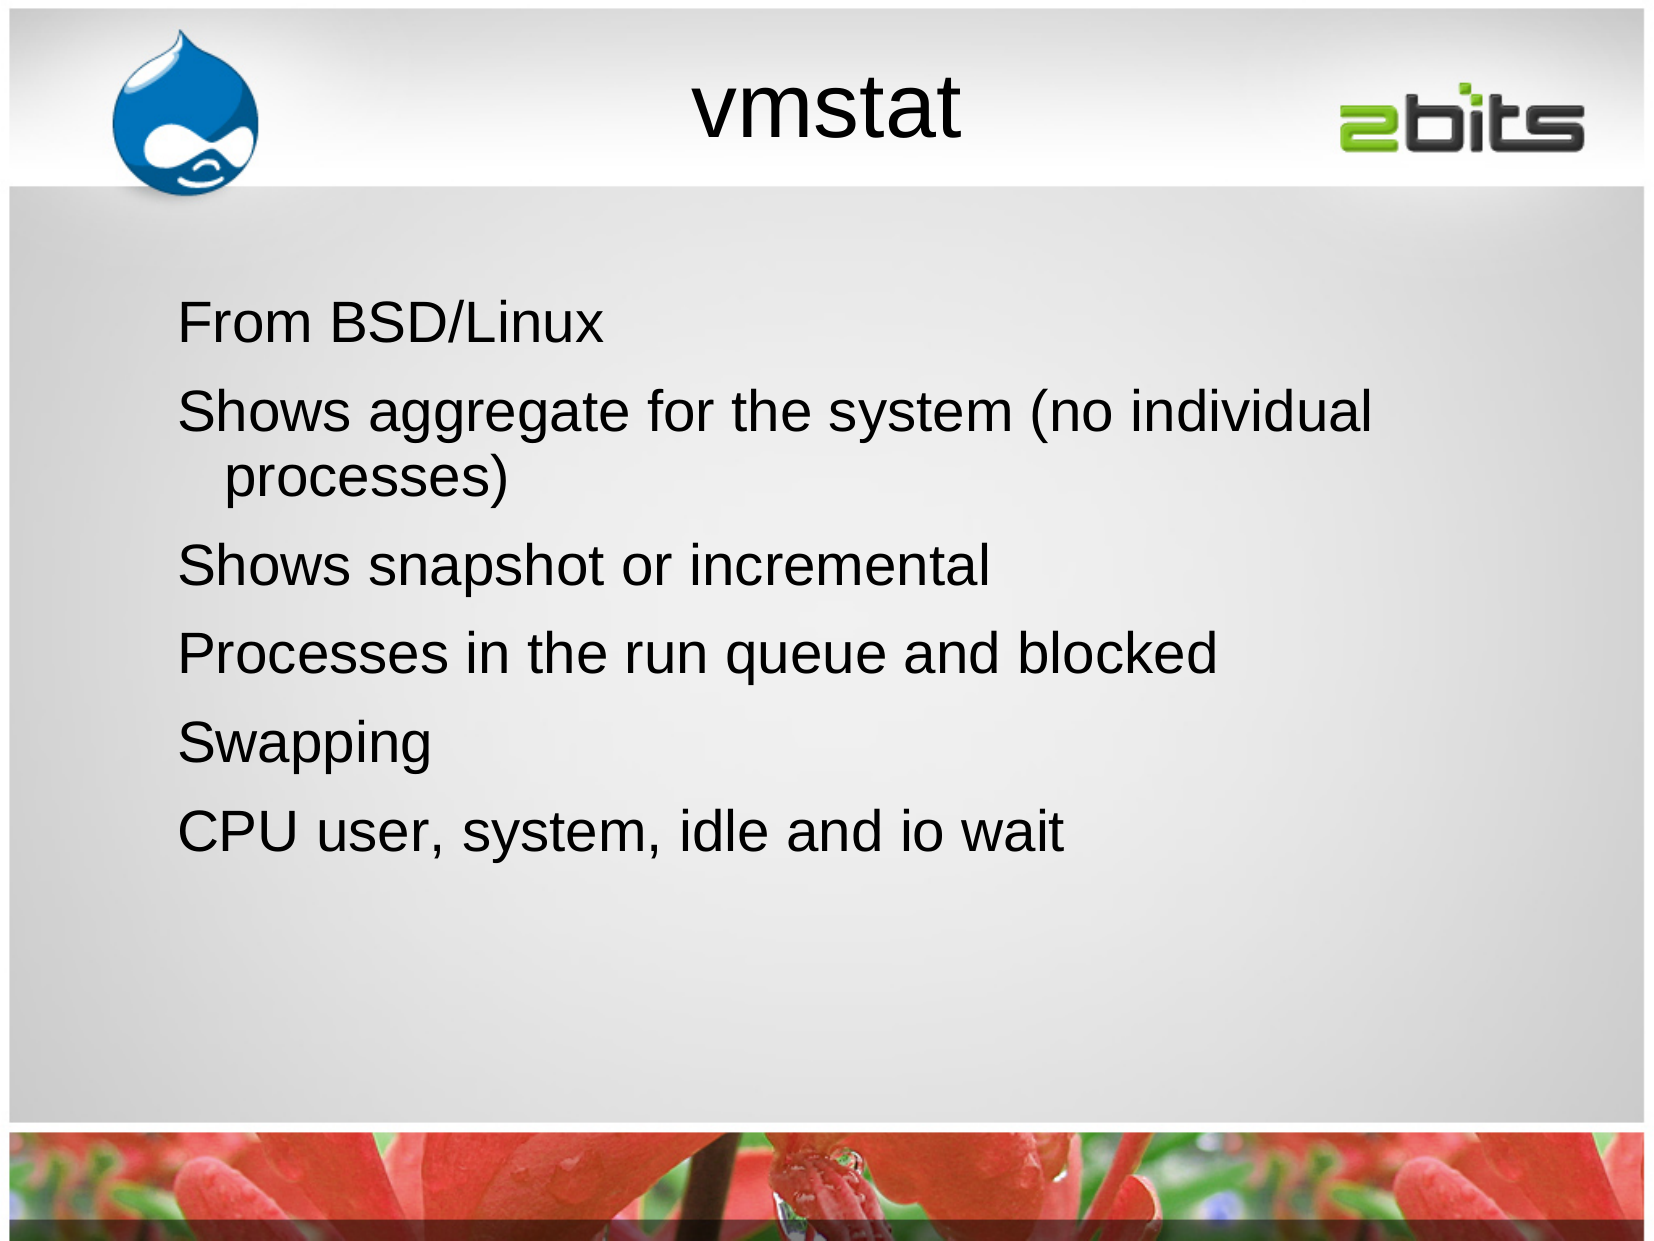

# vmstat
From BSD/Linux
Shows aggregate for the system (no individual processes)
Shows snapshot or incremental
Processes in the run queue and blocked
Swapping
CPU user, system, idle and io wait